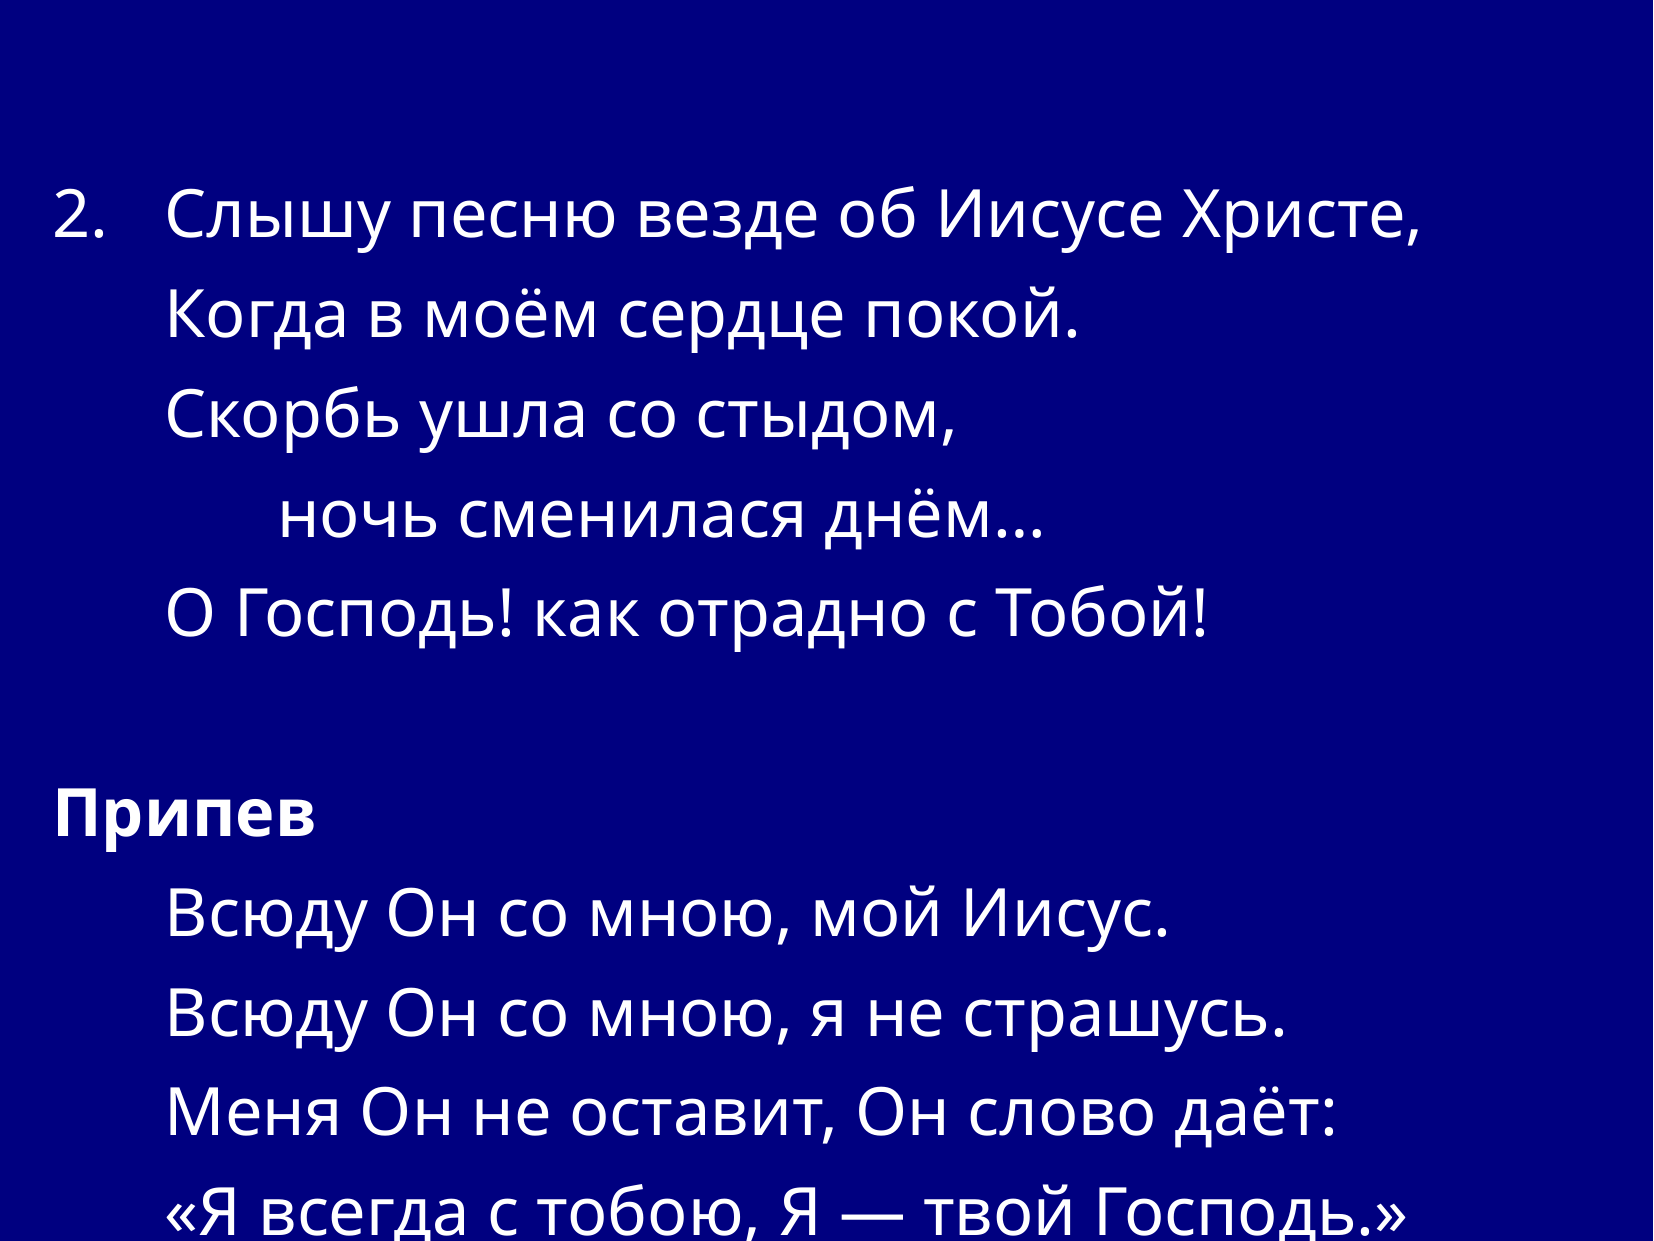

2.	Слышу песню везде об Иисусе Христе,
	Когда в моём сердце покой.
	Скорбь ушла со стыдом,
		ночь сменилася днём…
	О Господь! как отрадно с Тобой!
Припев
	Всюду Он со мною, мой Иисус.
	Всюду Он со мною, я не страшусь.
	Меня Он не оставит, Он слово даёт:
	«Я всегда с тобою, Я — твой Господь.»